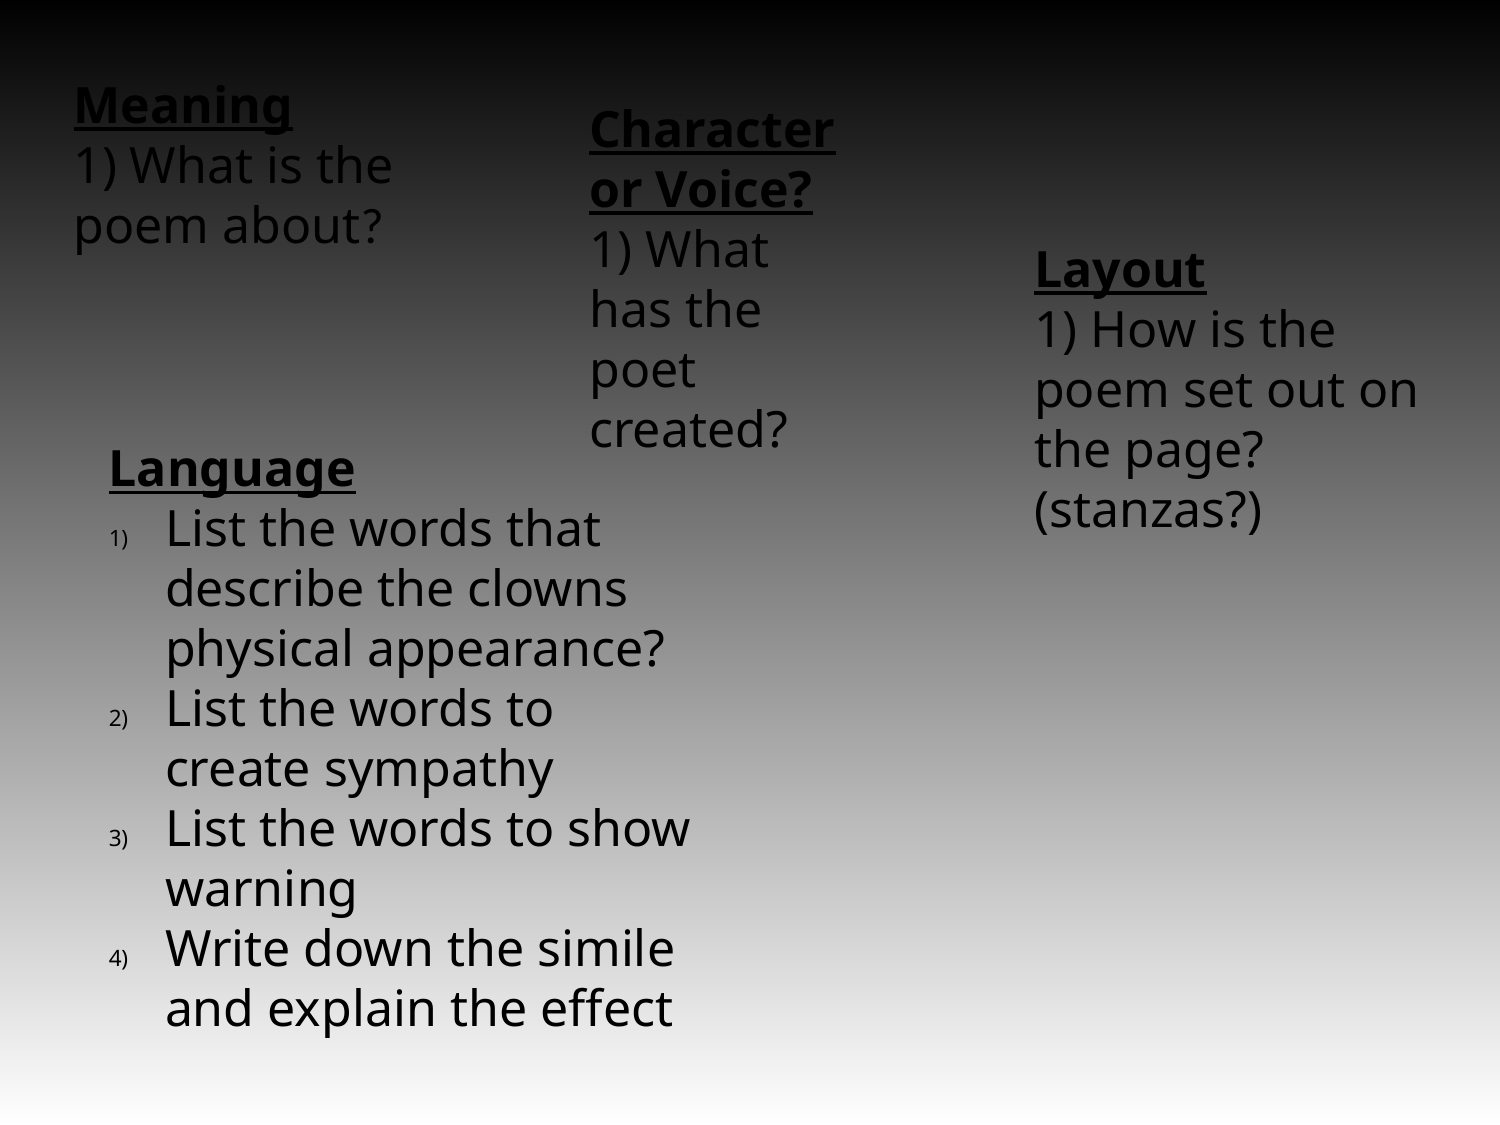

Meaning
1) What is the poem about?
Character or Voice?
1) What has the poet created?
Layout
1) How is the poem set out on the page? (stanzas?)
Language
List the words that describe the clowns physical appearance?
List the words to create sympathy
List the words to show warning
Write down the simile and explain the effect